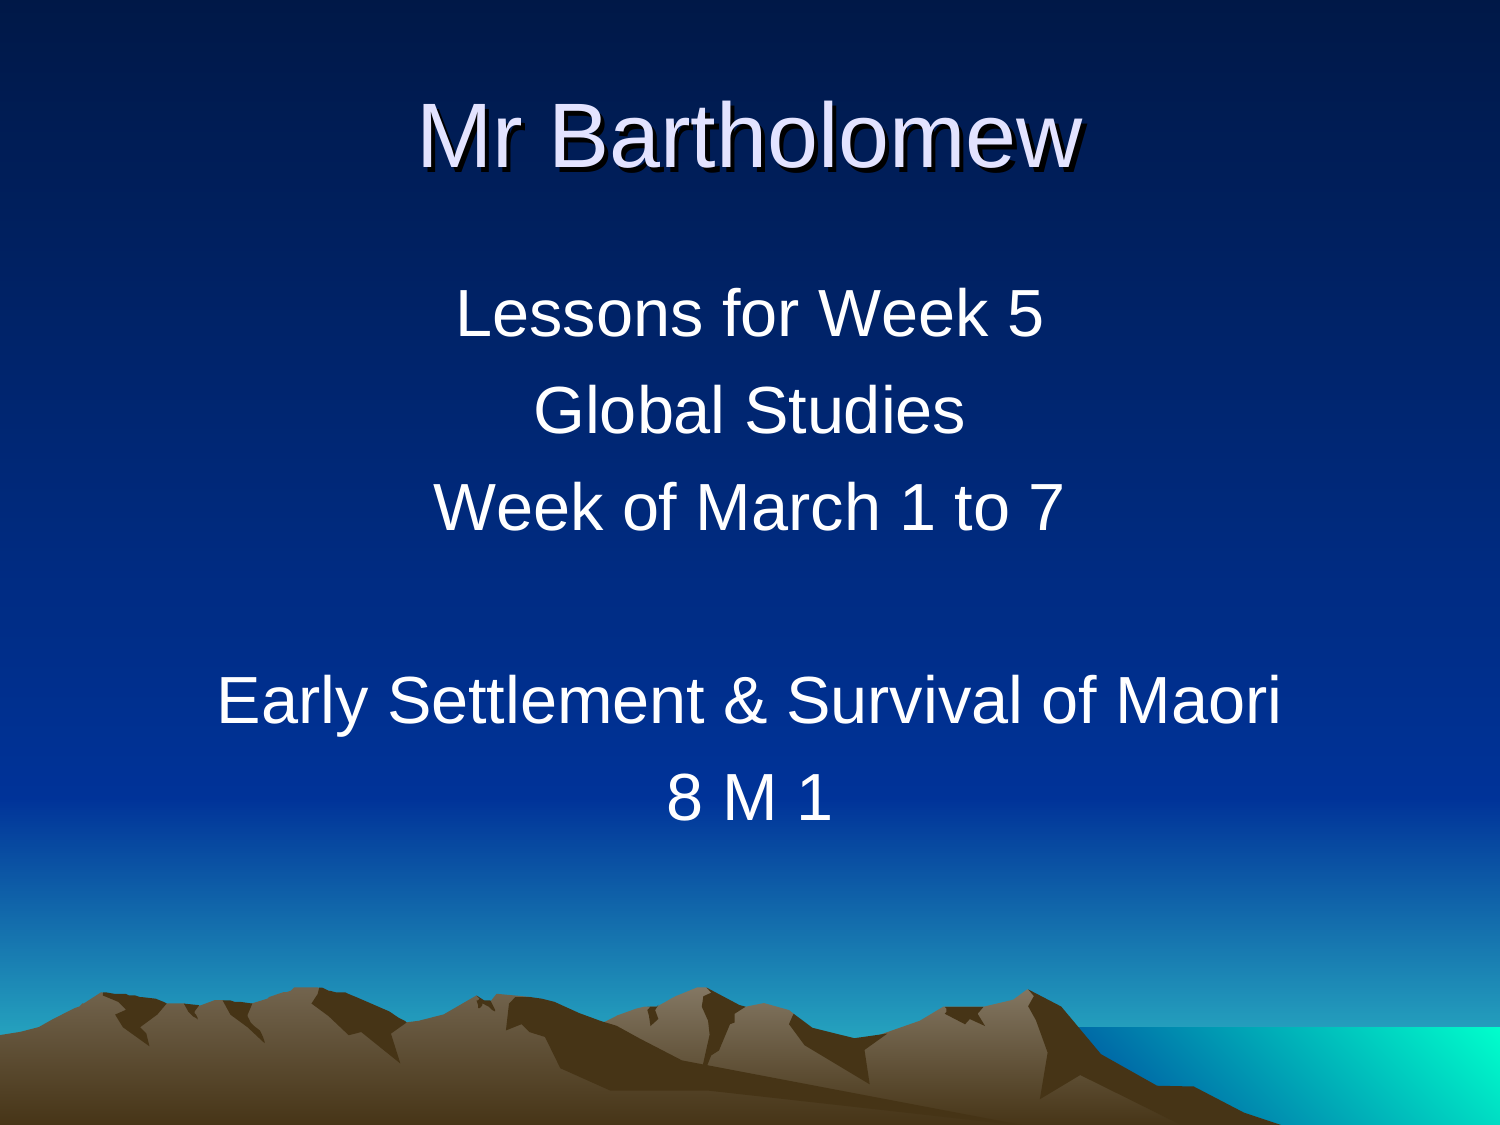

# Mr Bartholomew
Lessons for Week 5
Global Studies
Week of March 1 to 7
Early Settlement & Survival of Maori
8 M 1